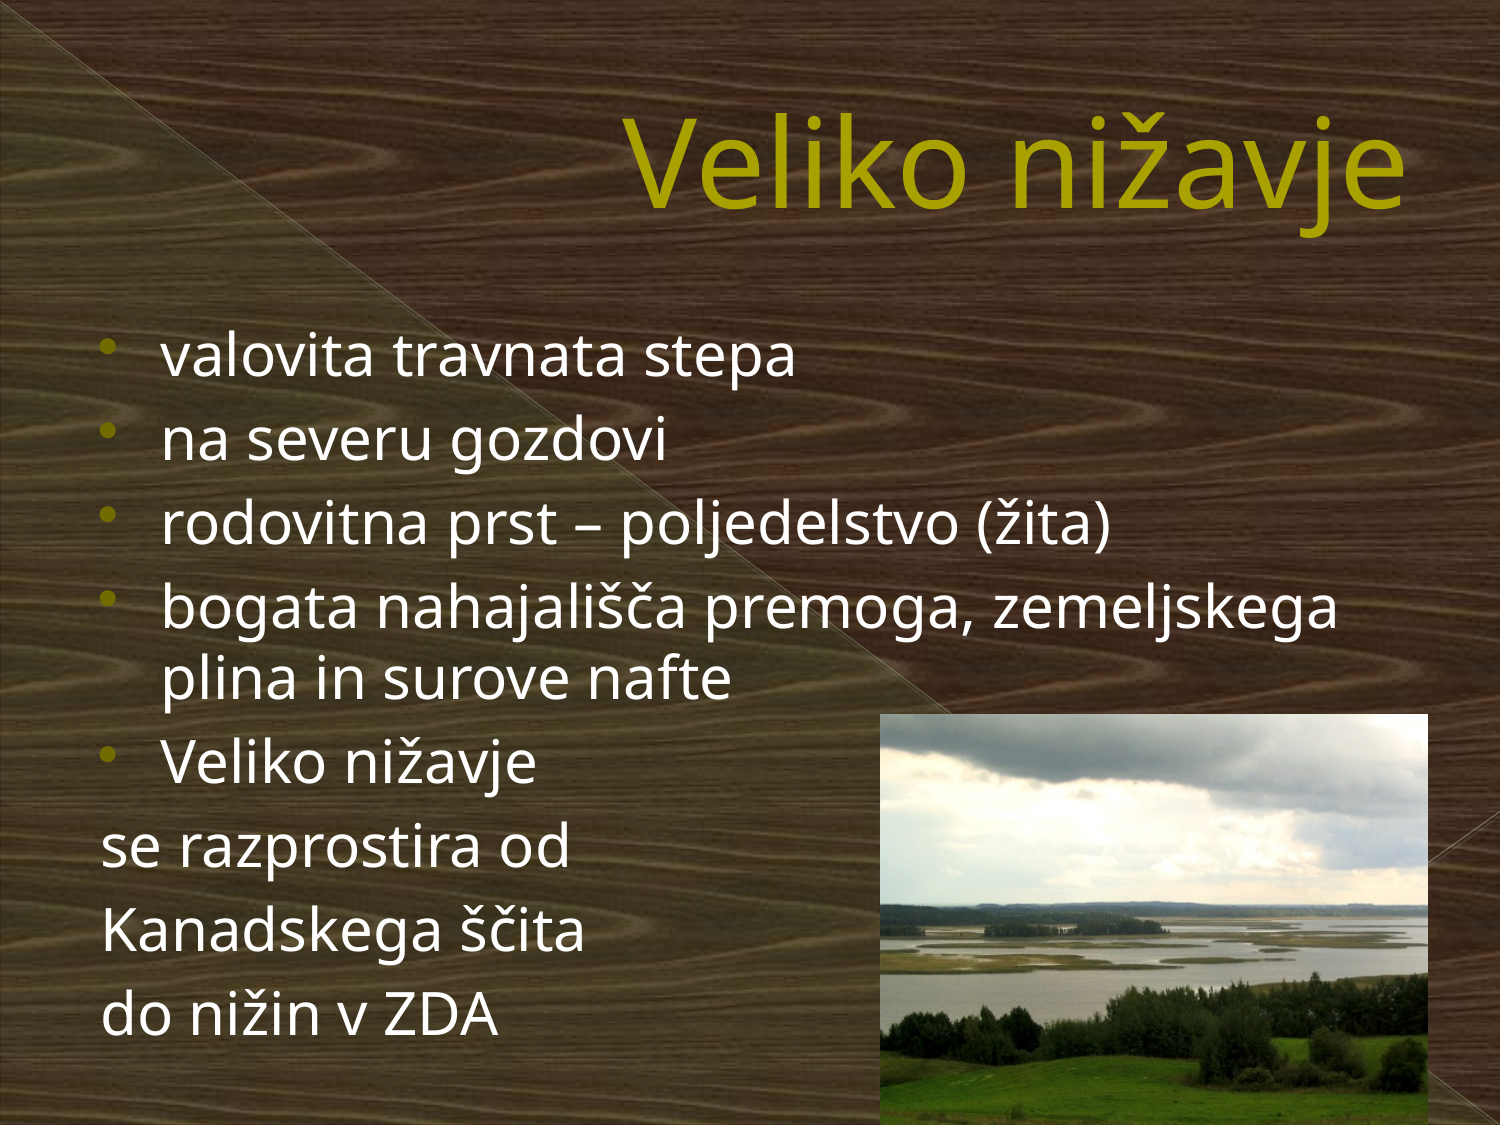

# Veliko nižavje
valovita travnata stepa
na severu gozdovi
rodovitna prst – poljedelstvo (žita)
bogata nahajališča premoga, zemeljskega plina in surove nafte
Veliko nižavje
se razprostira od
Kanadskega ščita
do nižin v ZDA